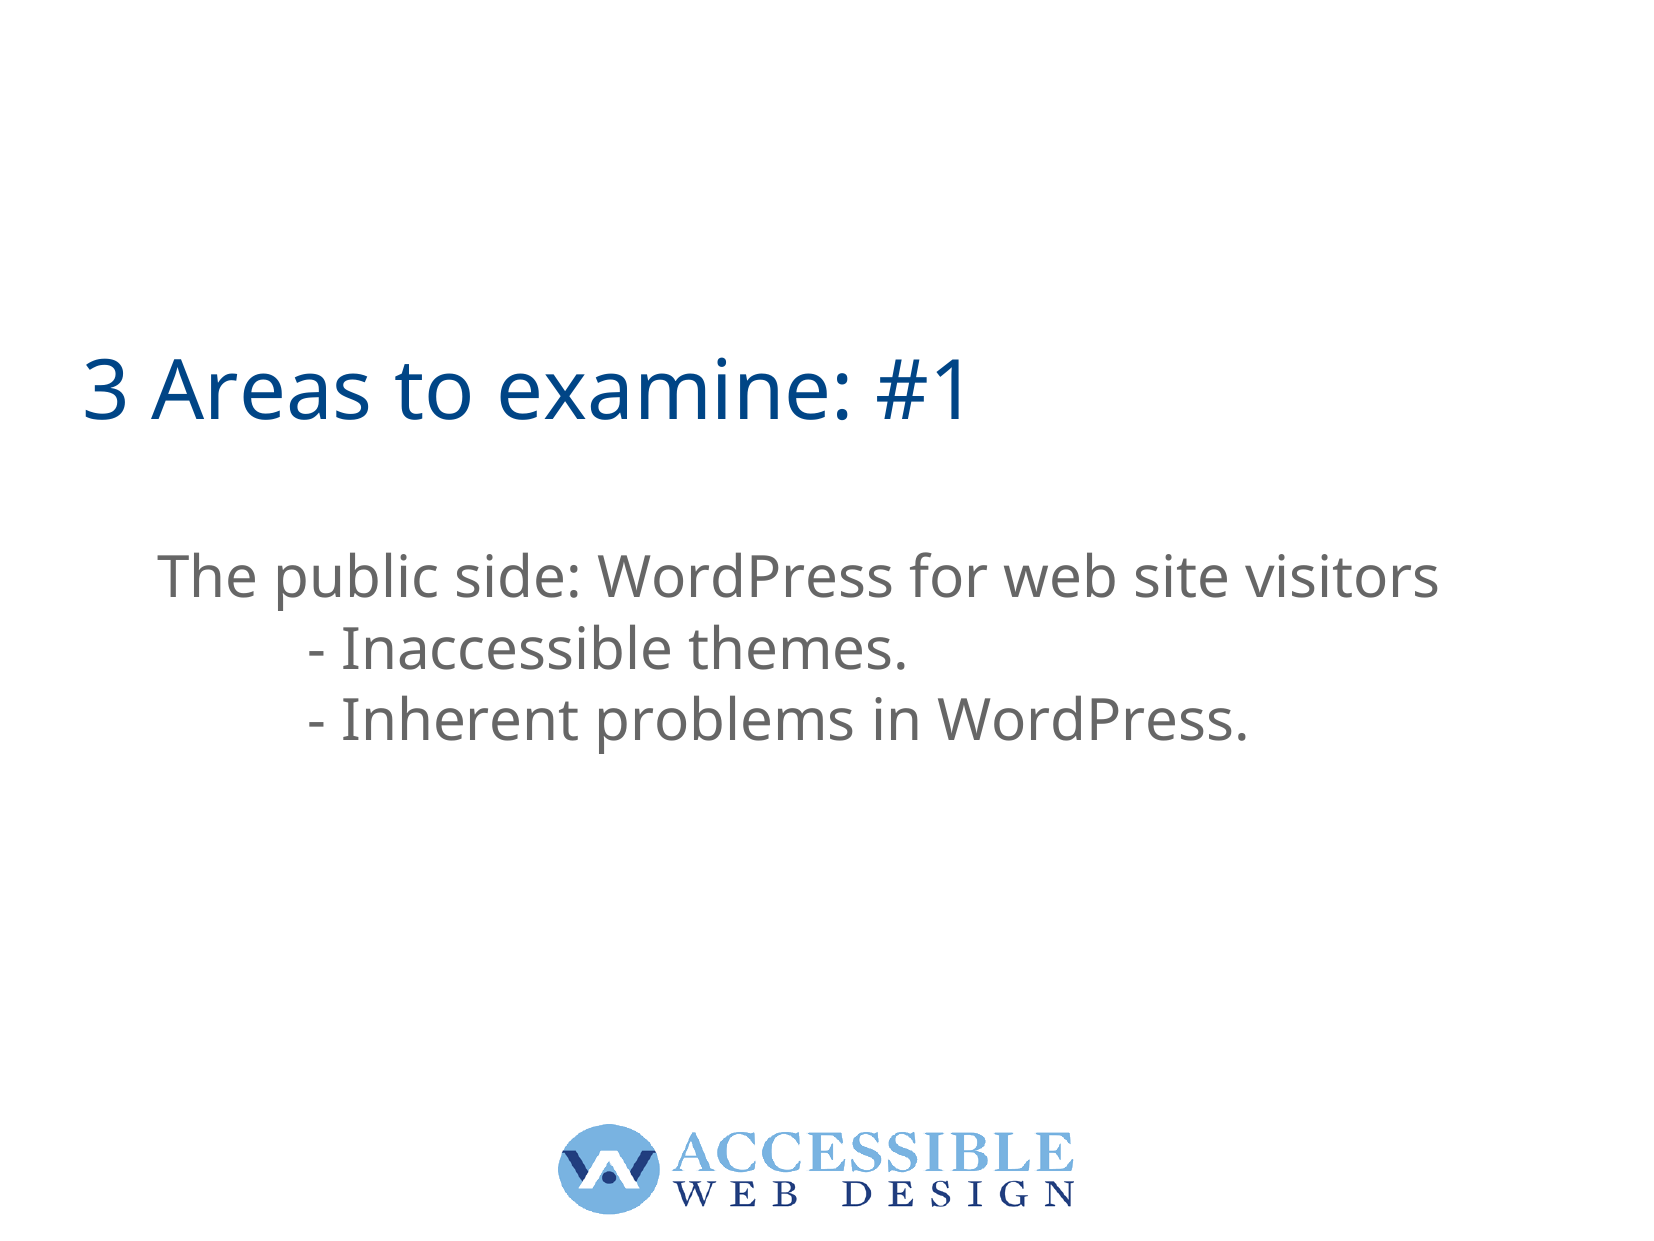

3 Areas to examine: #1
	The public side: WordPress for web site visitors
			- Inaccessible themes.
			- Inherent problems in WordPress.